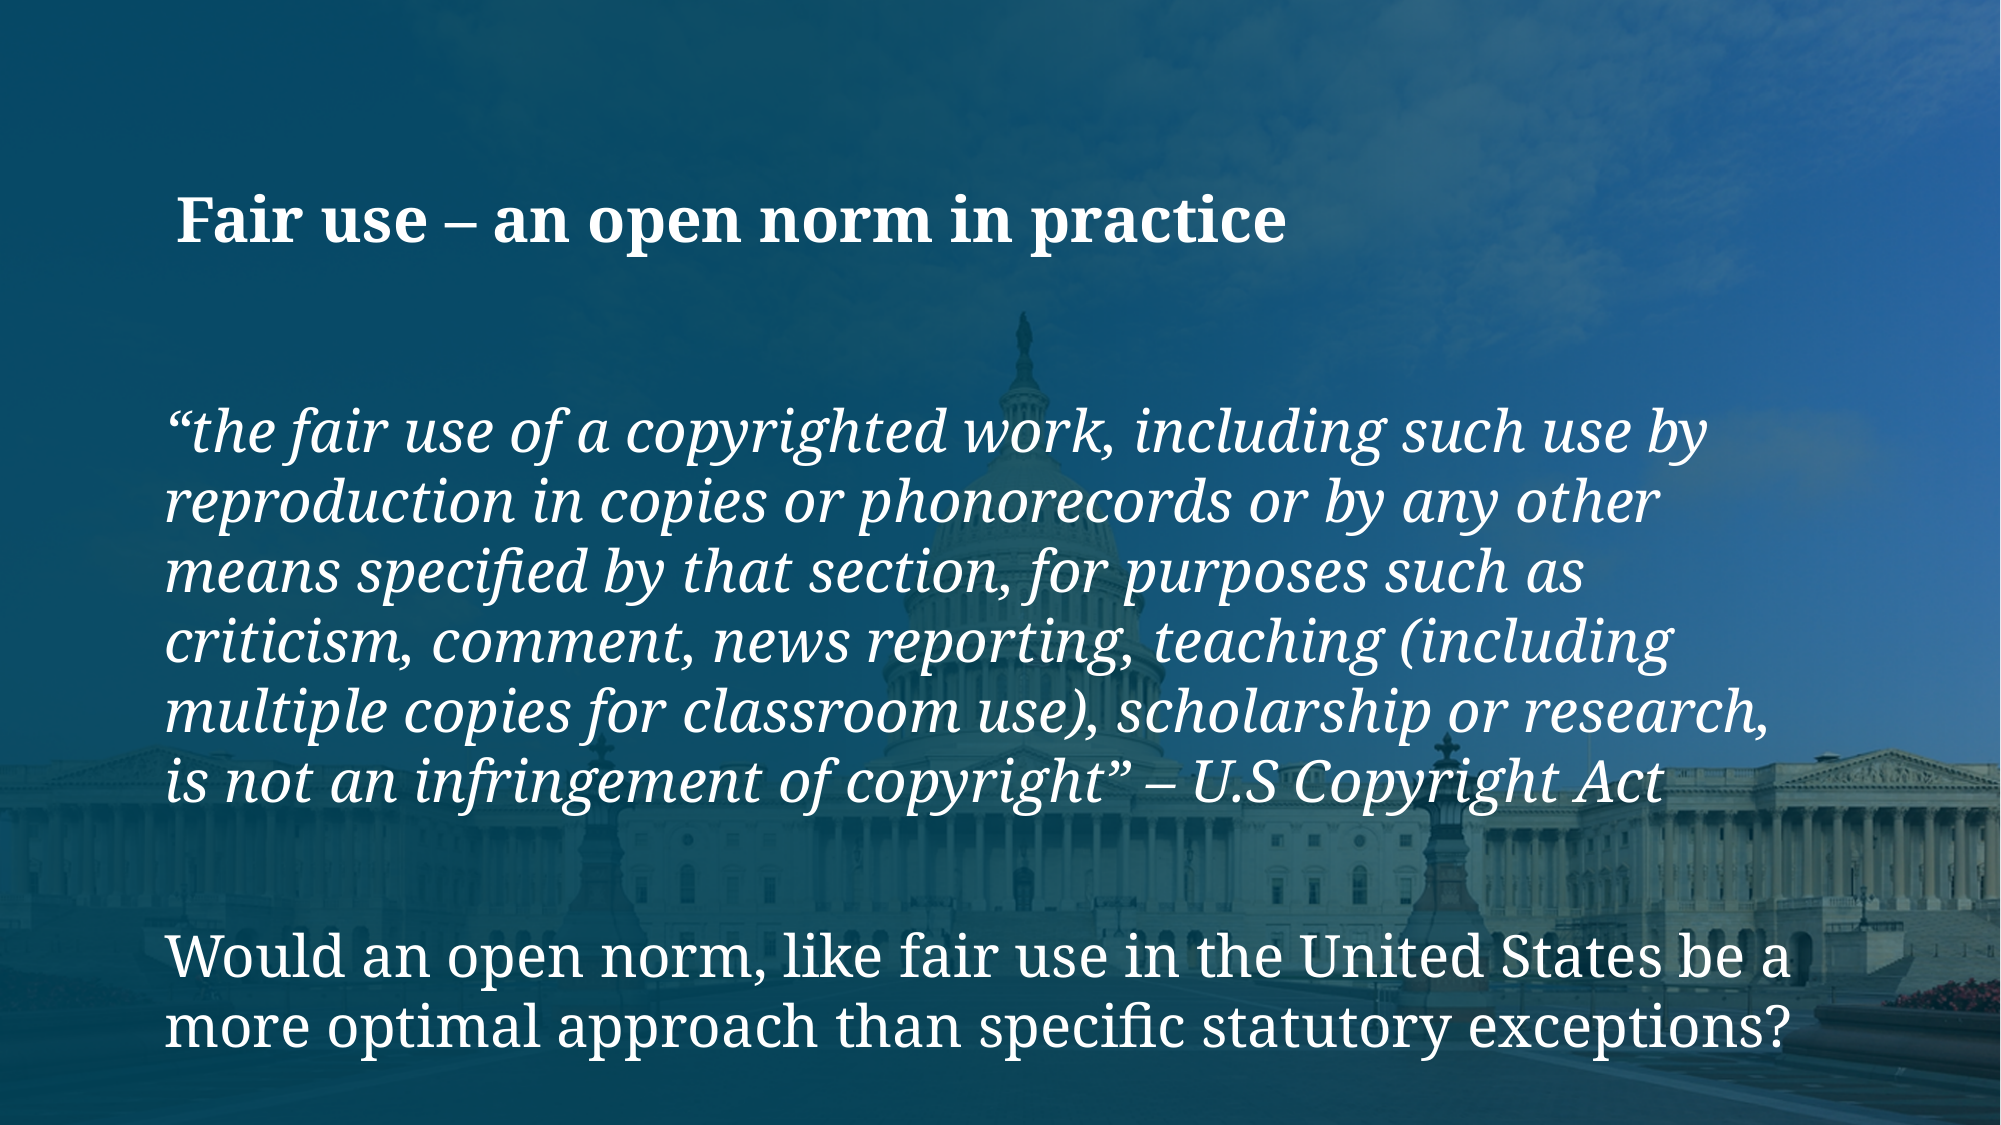

# Fair use – an open norm in practice
“the fair use of a copyrighted work, including such use by reproduction in copies or phonorecords or by any other means specified by that section, for purposes such as criticism, comment, news reporting, teaching (including multiple copies for classroom use), scholarship or research, is not an infringement of copyright” – U.S Copyright Act
Would an open norm, like fair use in the United States be a more optimal approach than specific statutory exceptions?